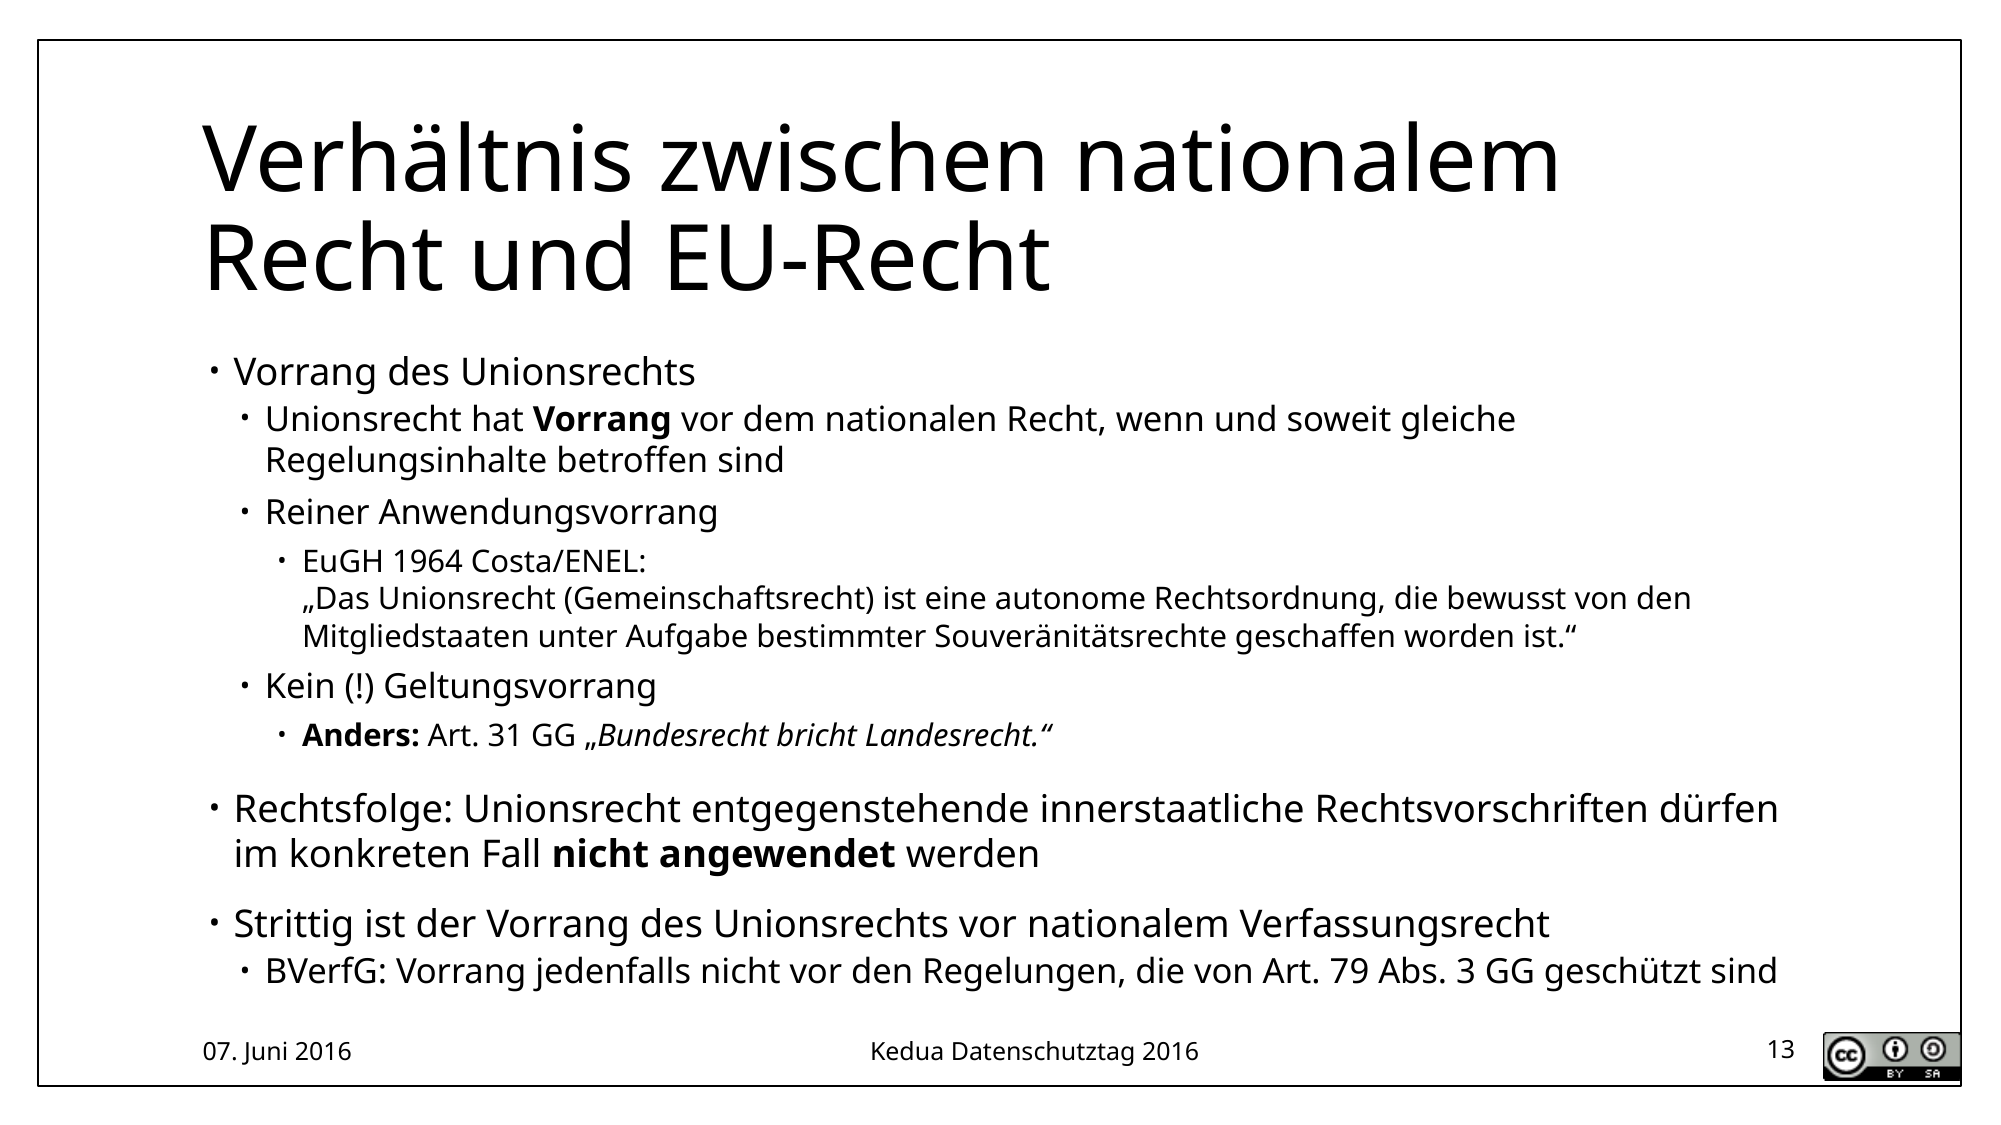

# Verhältnis zwischen nationalem Recht und EU-Recht
Vorrang des Unionsrechts
Unionsrecht hat Vorrang vor dem nationalen Recht, wenn und soweit gleiche Regelungsinhalte betroffen sind
Reiner Anwendungsvorrang
EuGH 1964 Costa/ENEL:
„Das Unionsrecht (Gemeinschaftsrecht) ist eine autonome Rechtsordnung, die bewusst von den Mitgliedstaaten unter Aufgabe bestimmter Souveränitätsrechte geschaffen worden ist.“
Kein (!) Geltungsvorrang
Anders: Art. 31 GG „Bundesrecht bricht Landesrecht.“
Rechtsfolge: Unionsrecht entgegenstehende innerstaatliche Rechtsvorschriften dürfen im konkreten Fall nicht angewendet werden
Strittig ist der Vorrang des Unionsrechts vor nationalem Verfassungsrecht
BVerfG: Vorrang jedenfalls nicht vor den Regelungen, die von Art. 79 Abs. 3 GG geschützt sind
07. Juni 2016
Kedua Datenschutztag 2016